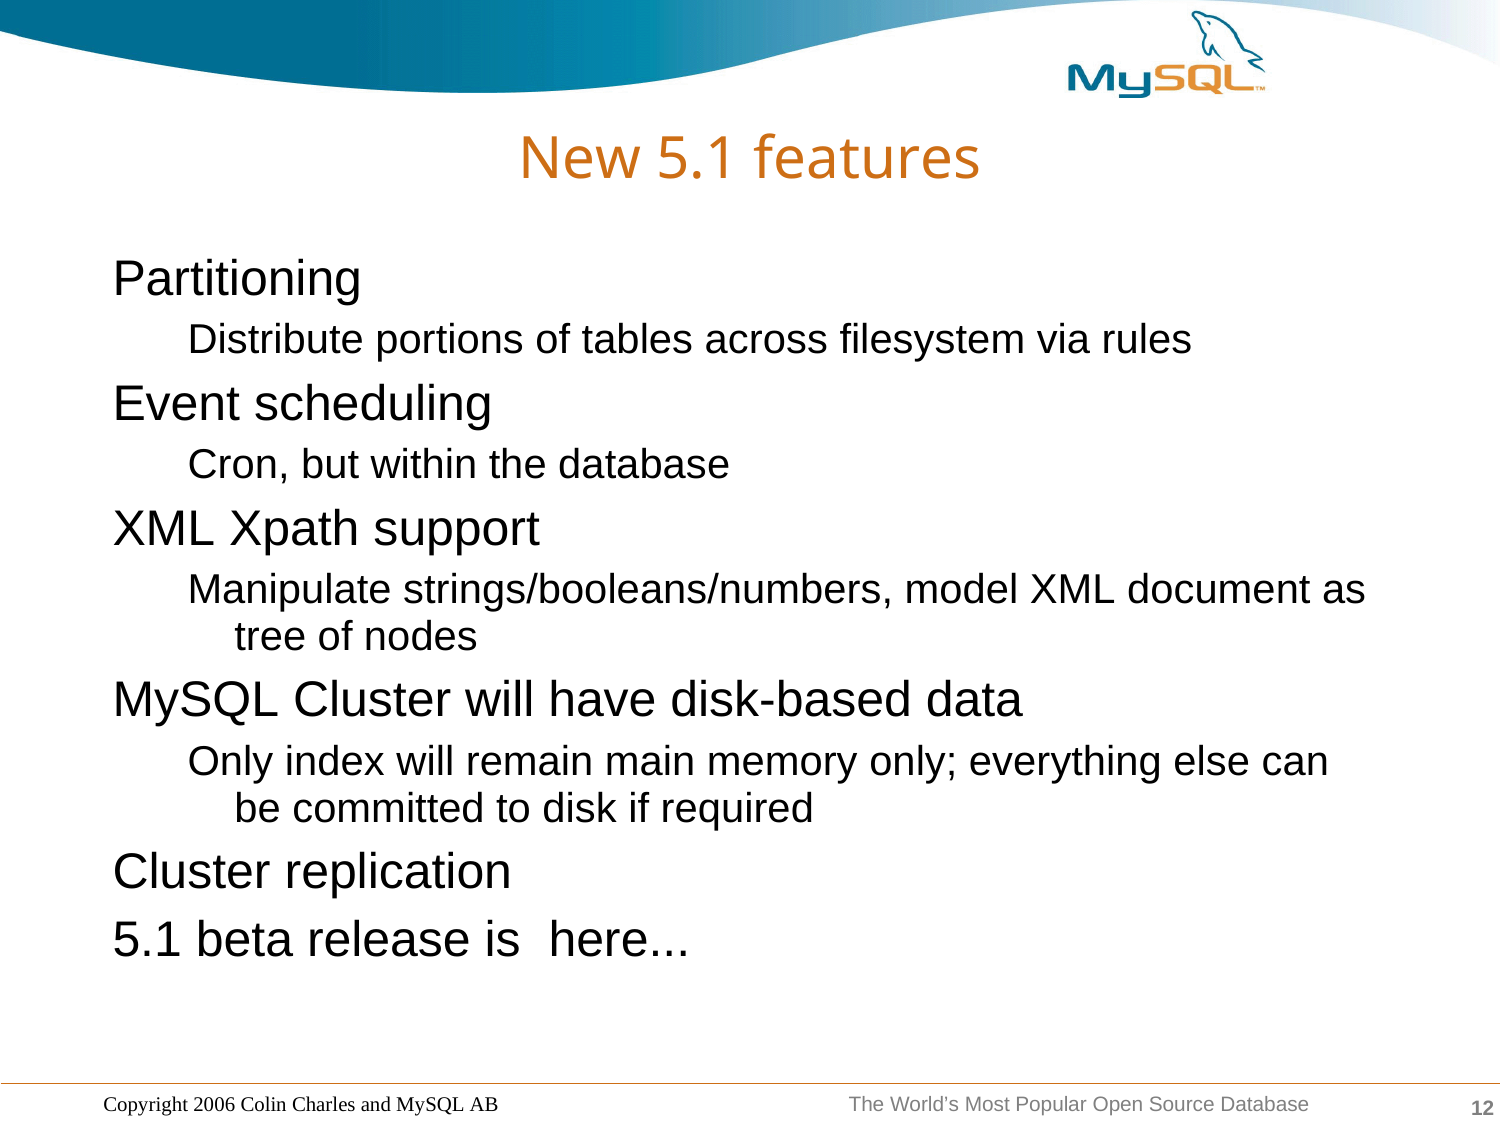

# New 5.1 features
Partitioning
Distribute portions of tables across filesystem via rules
Event scheduling
Cron, but within the database
XML Xpath support
Manipulate strings/booleans/numbers, model XML document as tree of nodes
MySQL Cluster will have disk-based data
Only index will remain main memory only; everything else can be committed to disk if required
Cluster replication
5.1 beta release is here...